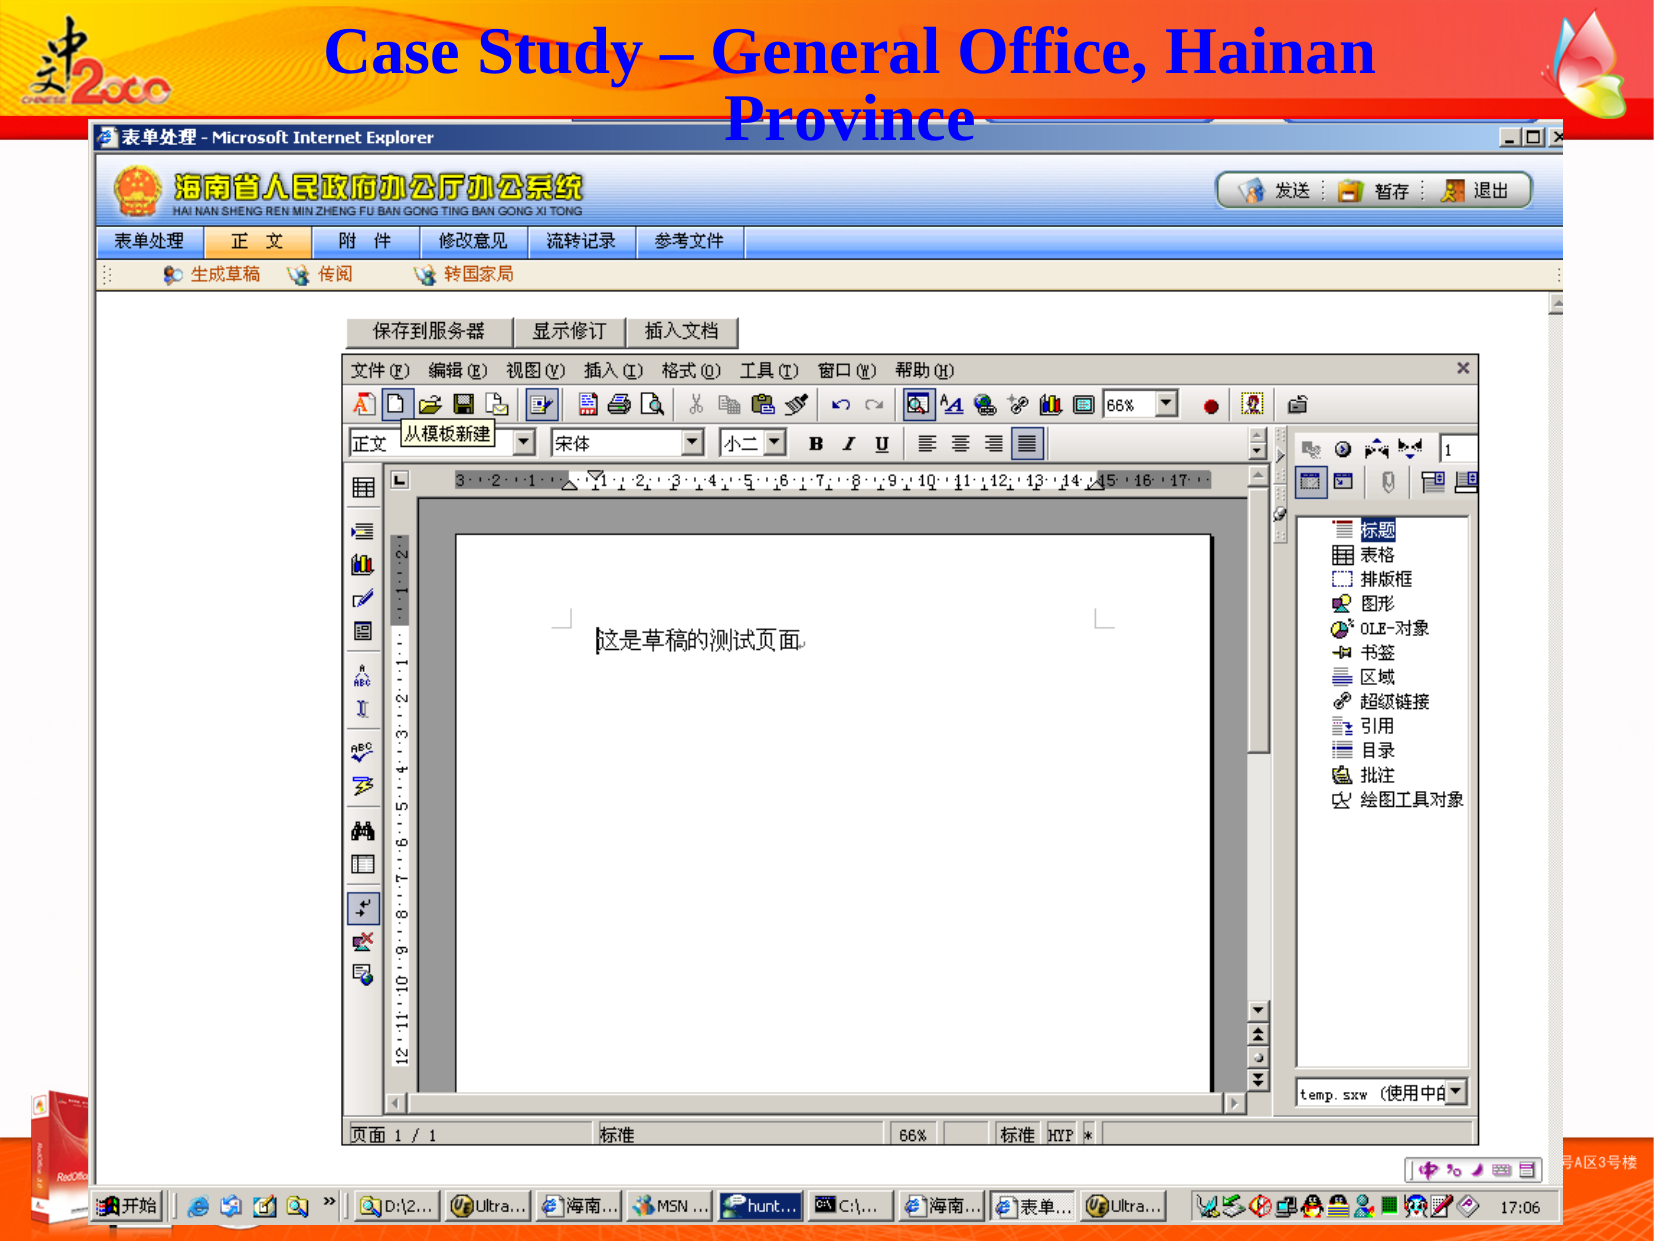

Case Study – General Office, Hainan Province